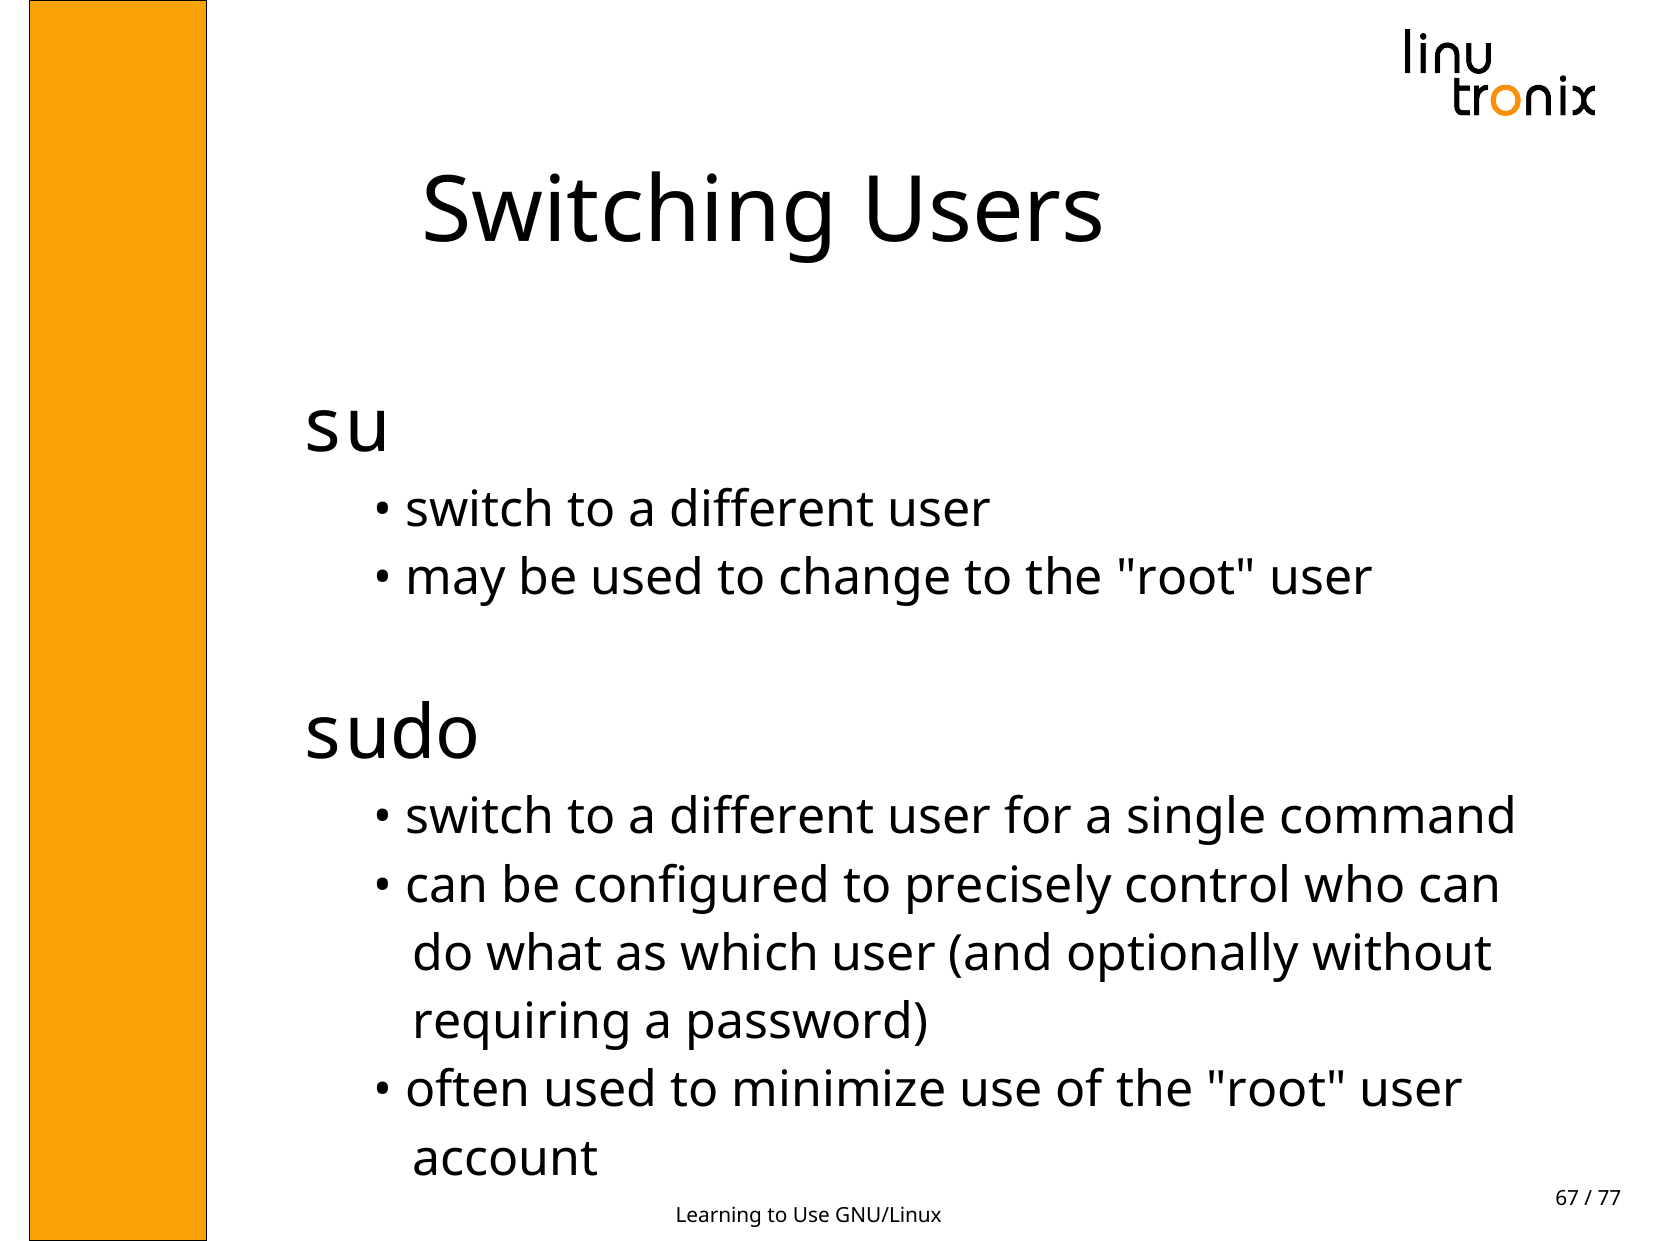

Switching Users
su
	• switch to a different user
	• may be used to change to the "root" user
sudo
	• switch to a different user for a single command
	• can be configured to precisely control who can
	 do what as which user (and optionally without
	 requiring a password)
	• often used to minimize use of the "root" user
	 account
67
Firmenvorstellung Linutronix V3.3